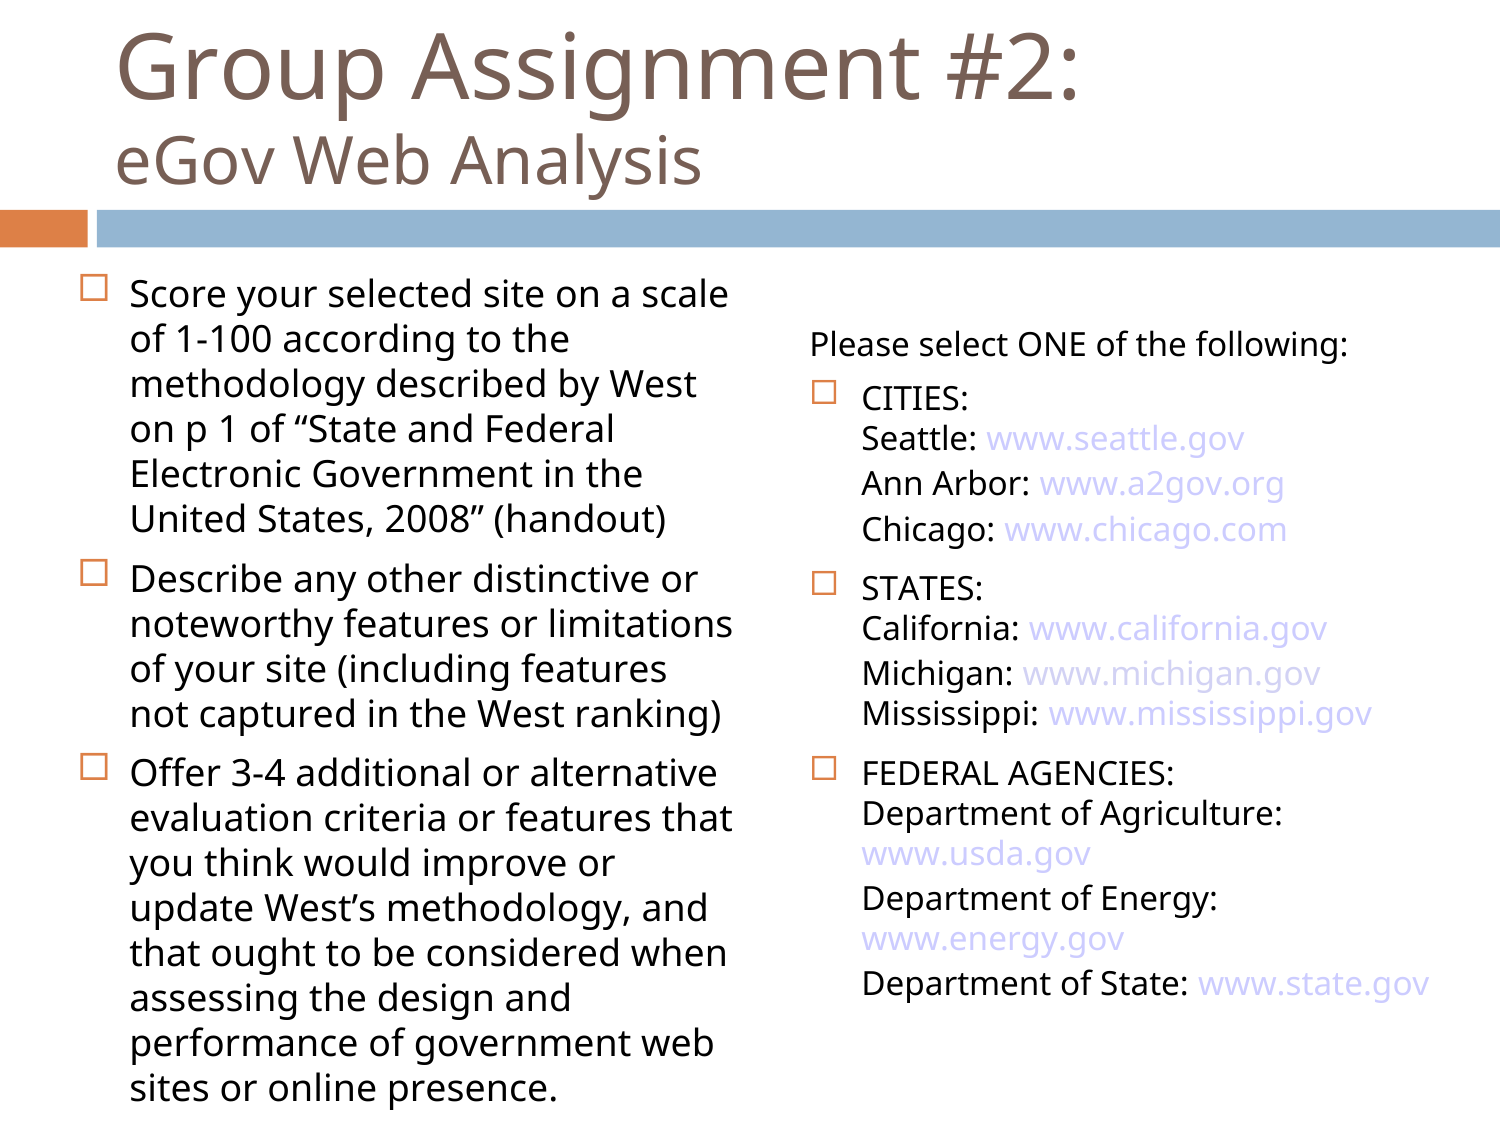

Group Assignment #2:
eGov Web Analysis
Please select ONE of the following:
CITIES:
Seattle: www.seattle.gov
Ann Arbor: www.a2gov.org
Chicago: www.chicago.com
STATES:
California: www.california.gov
Michigan: www.michigan.gov
Mississippi: www.mississippi.gov
FEDERAL AGENCIES:
Department of Agriculture: www.usda.gov
Department of Energy: www.energy.gov
Department of State: www.state.gov
Score your selected site on a scale of 1-100 according to the methodology described by West on p 1 of “State and Federal Electronic Government in the United States, 2008” (handout)
Describe any other distinctive or noteworthy features or limitations of your site (including features not captured in the West ranking)
Offer 3-4 additional or alternative evaluation criteria or features that you think would improve or update West’s methodology, and that ought to be considered when assessing the design and performance of government web sites or online presence.